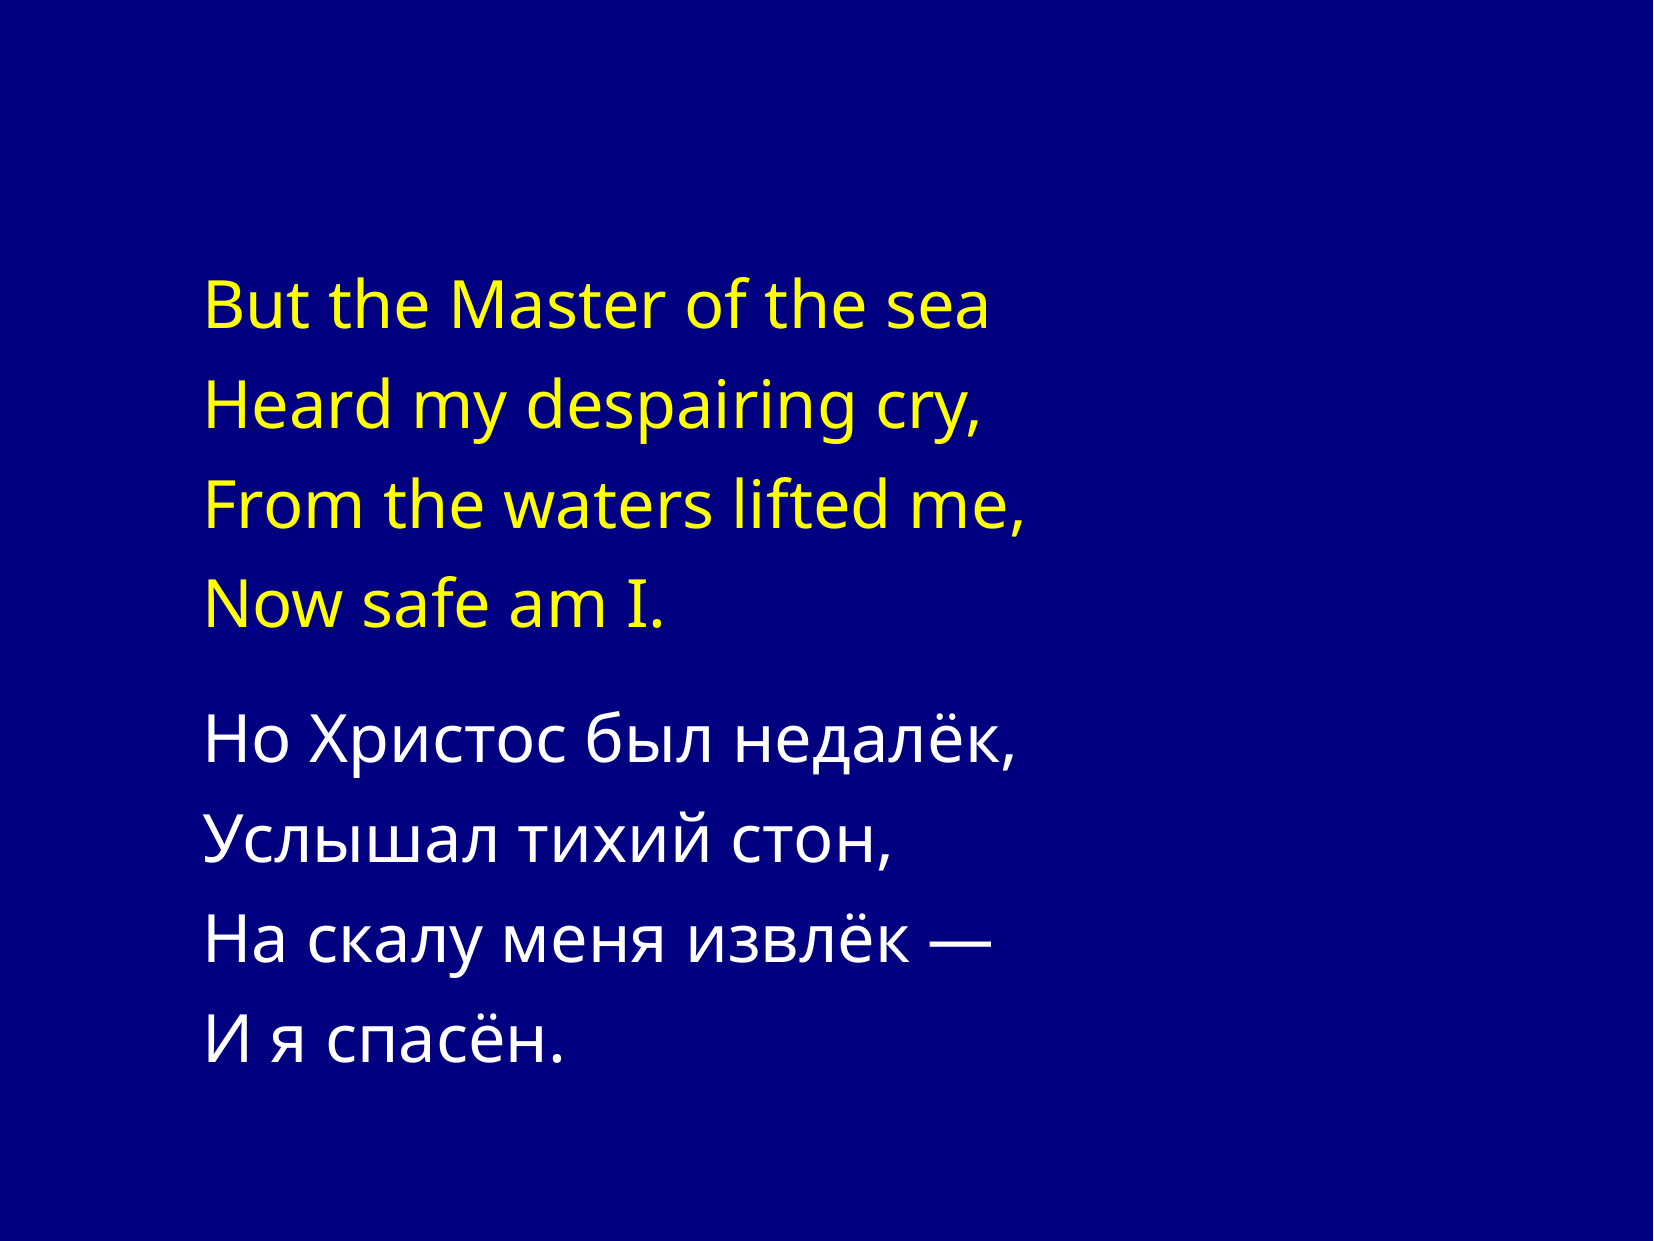

But the Master of the sea
	Heard my despairing cry,
	From the waters lifted me,
	Now safe am I.
	Но Христос был недалёк,
	Услышал тихий стон,
	На скалу меня извлёк —
	И я спасён.